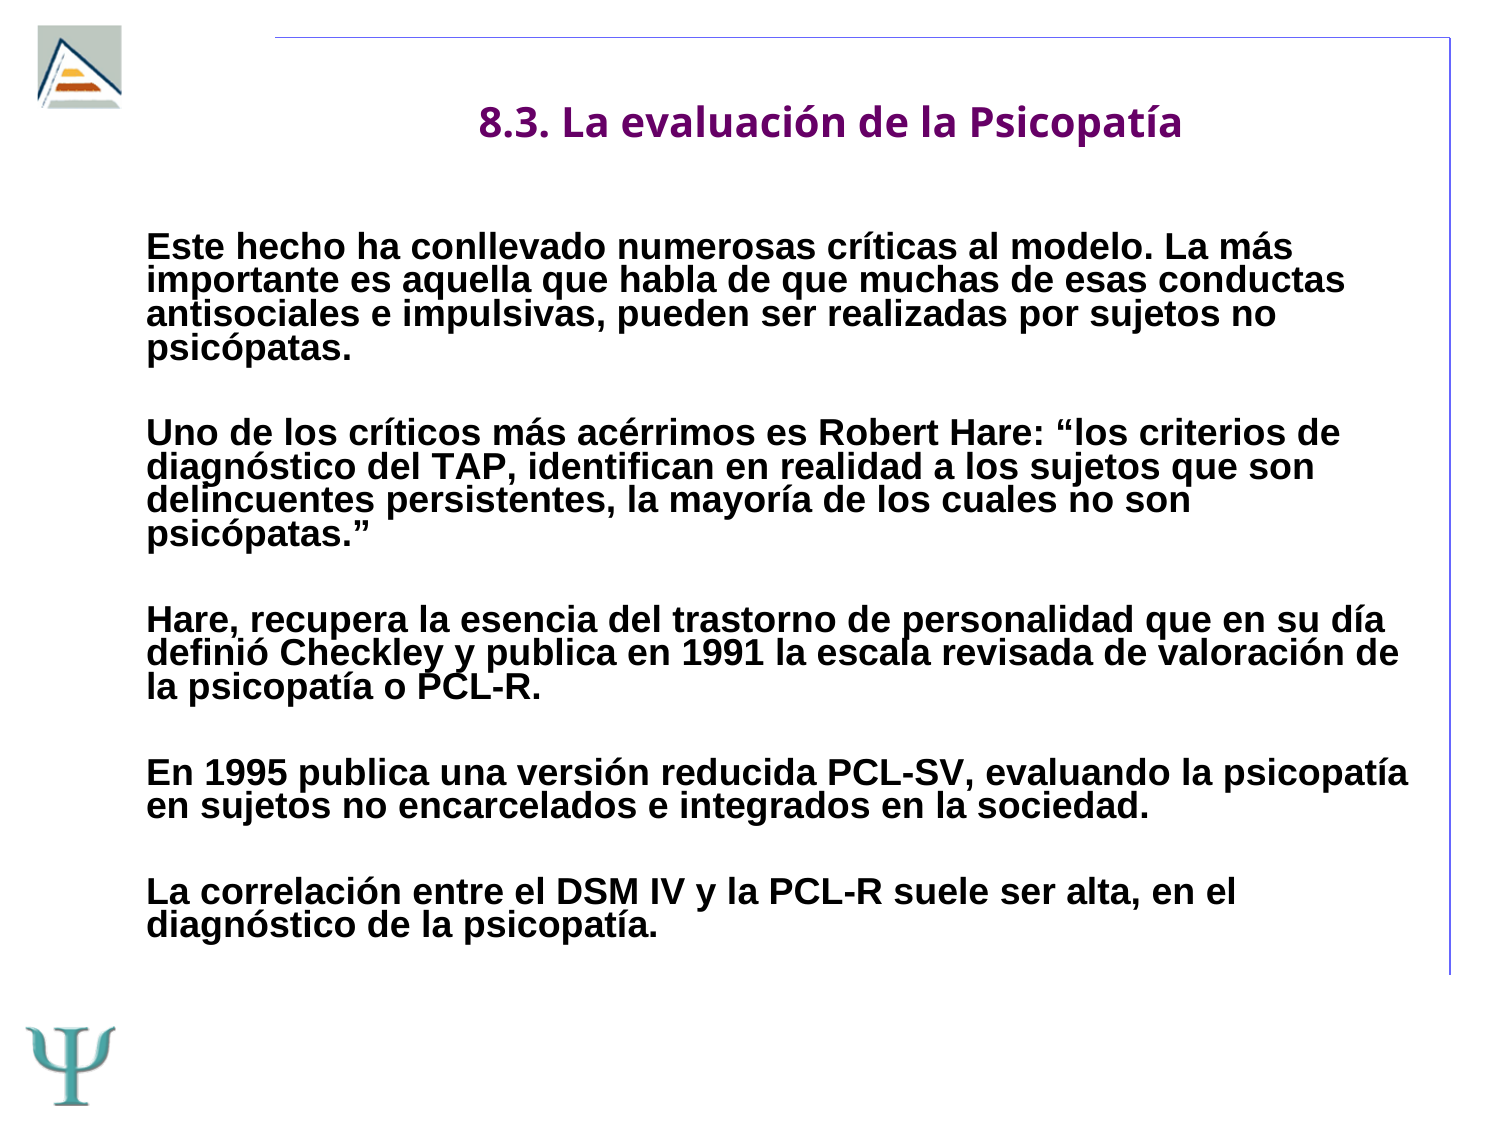

# 8.3. La evaluación de la Psicopatía
	Este hecho ha conllevado numerosas críticas al modelo. La más importante es aquella que habla de que muchas de esas conductas antisociales e impulsivas, pueden ser realizadas por sujetos no psicópatas.
	Uno de los críticos más acérrimos es Robert Hare: “los criterios de diagnóstico del TAP, identifican en realidad a los sujetos que son delincuentes persistentes, la mayoría de los cuales no son psicópatas.”
	Hare, recupera la esencia del trastorno de personalidad que en su día definió Checkley y publica en 1991 la escala revisada de valoración de la psicopatía o PCL-R.
	En 1995 publica una versión reducida PCL-SV, evaluando la psicopatía en sujetos no encarcelados e integrados en la sociedad.
	La correlación entre el DSM IV y la PCL-R suele ser alta, en el diagnóstico de la psicopatía.